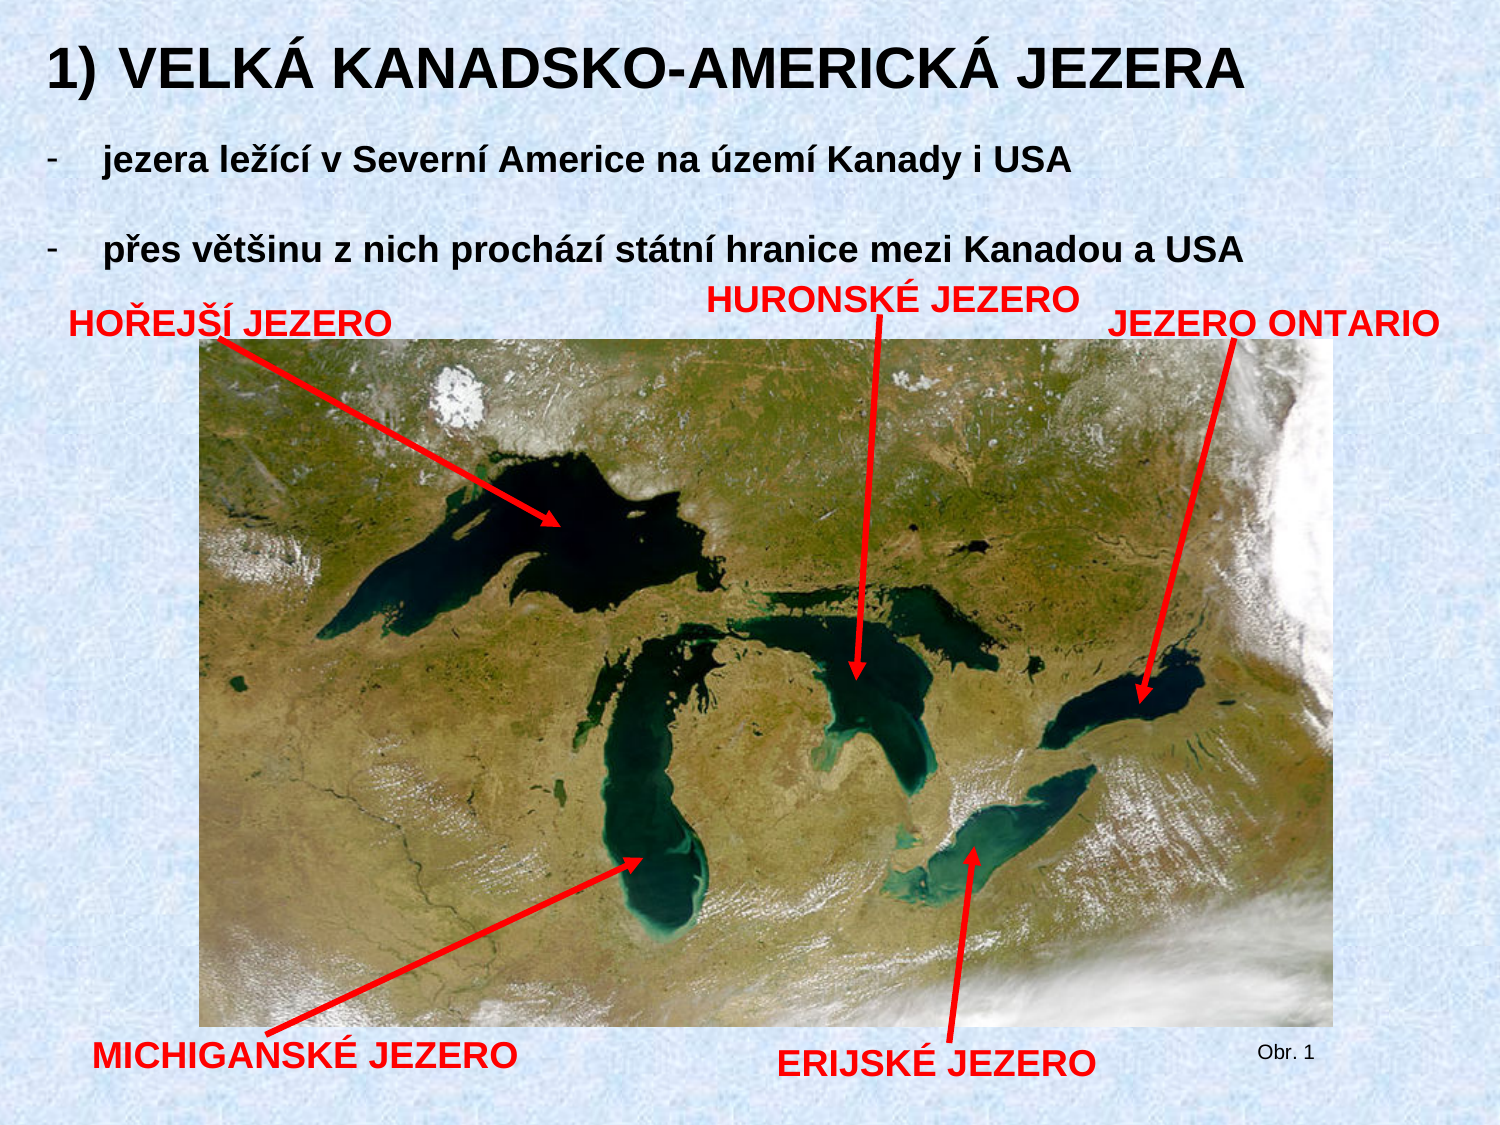

VELKÁ KANADSKO-AMERICKÁ JEZERA
jezera ležící v Severní Americe na území Kanady i USA
přes většinu z nich prochází státní hranice mezi Kanadou a USA
HURONSKÉ JEZERO
HOŘEJŠÍ JEZERO
JEZERO ONTARIO
MICHIGANSKÉ JEZERO
ERIJSKÉ JEZERO
Obr. 1